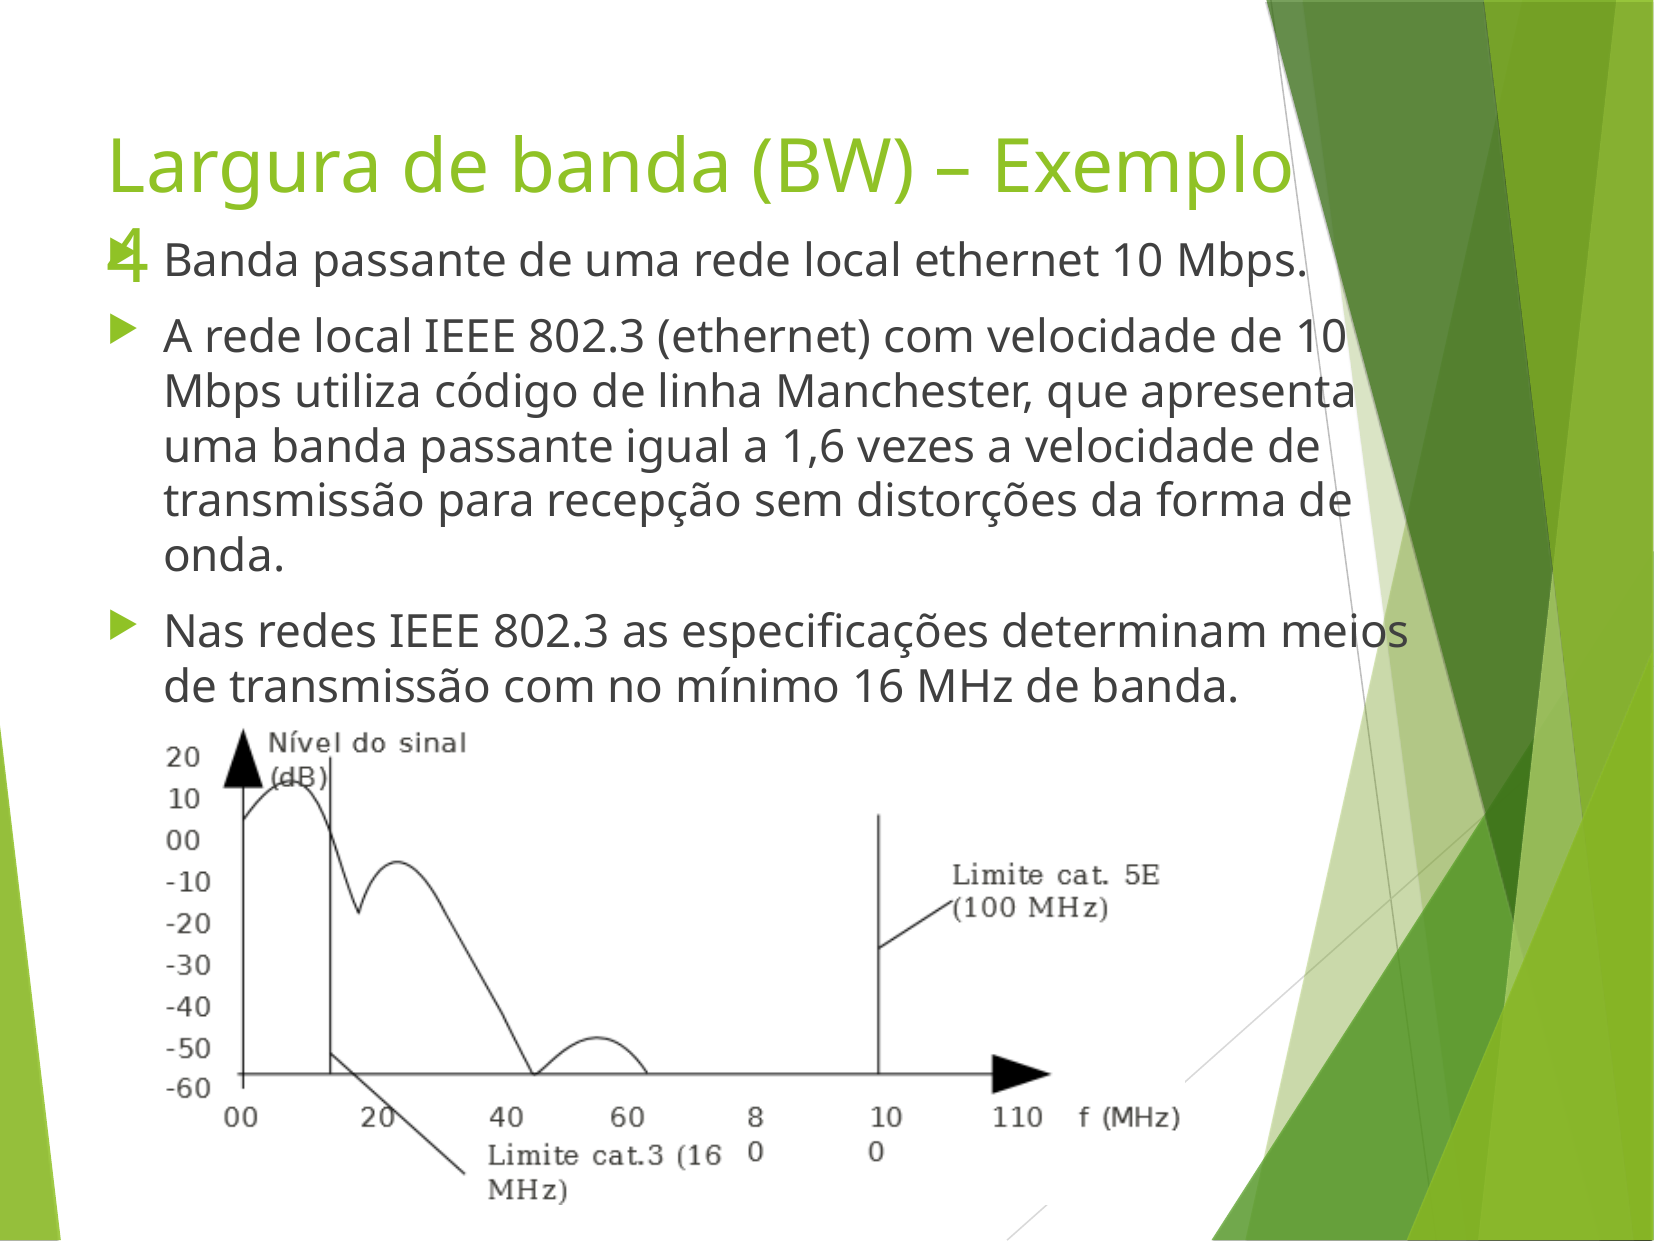

# Largura de banda (BW) – Exemplo 4
Banda passante de uma rede local ethernet 10 Mbps.
A rede local IEEE 802.3 (ethernet) com velocidade de 10 Mbps utiliza código de linha Manchester, que apresenta uma banda passante igual a 1,6 vezes a velocidade de transmissão para recepção sem distorções da forma de onda.
Nas redes IEEE 802.3 as especificações determinam meios de transmissão com no mínimo 16 MHz de banda.